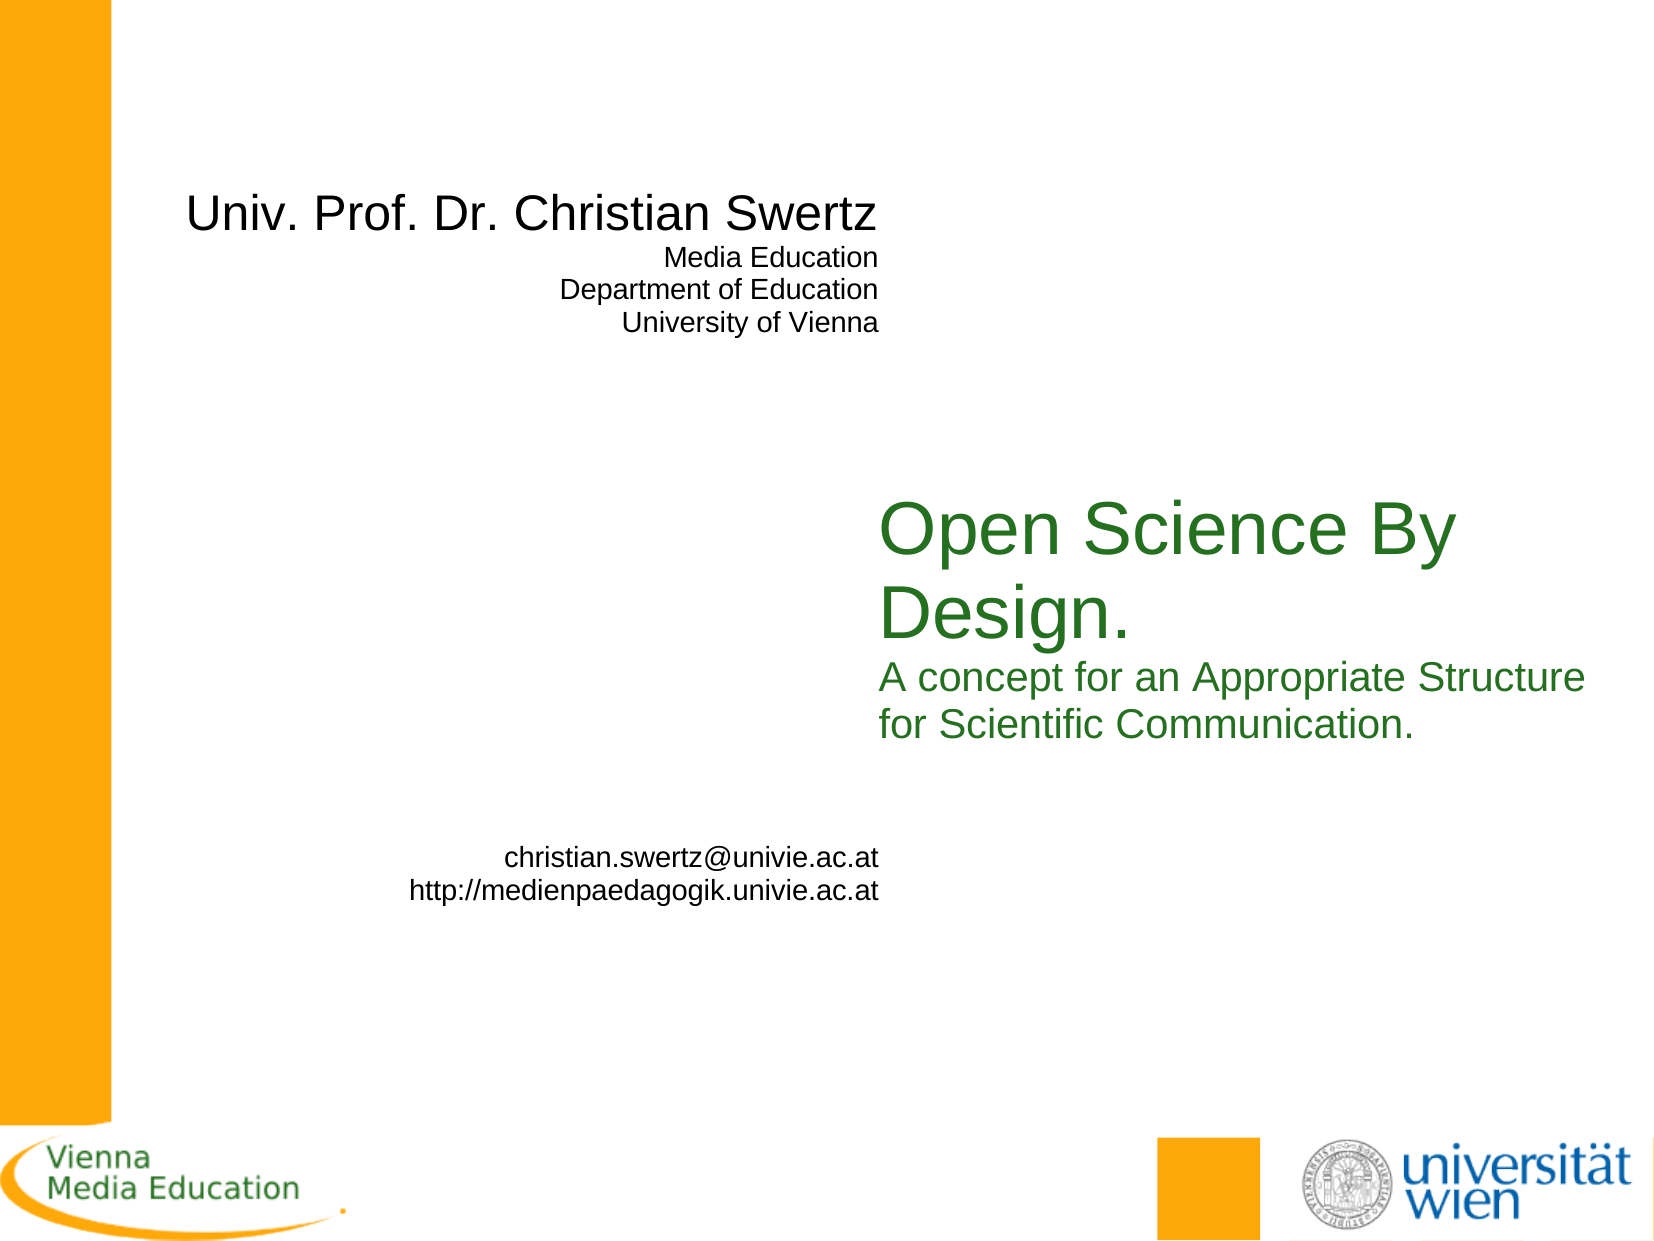

Univ. Prof. Dr. Christian Swertz
Media Education
Department of Education
University of Vienna
Open Science By Design.
A concept for an Appropriate Structure for Scientific Communication.
christian.swertz@univie.ac.at
http://medienpaedagogik.univie.ac.at